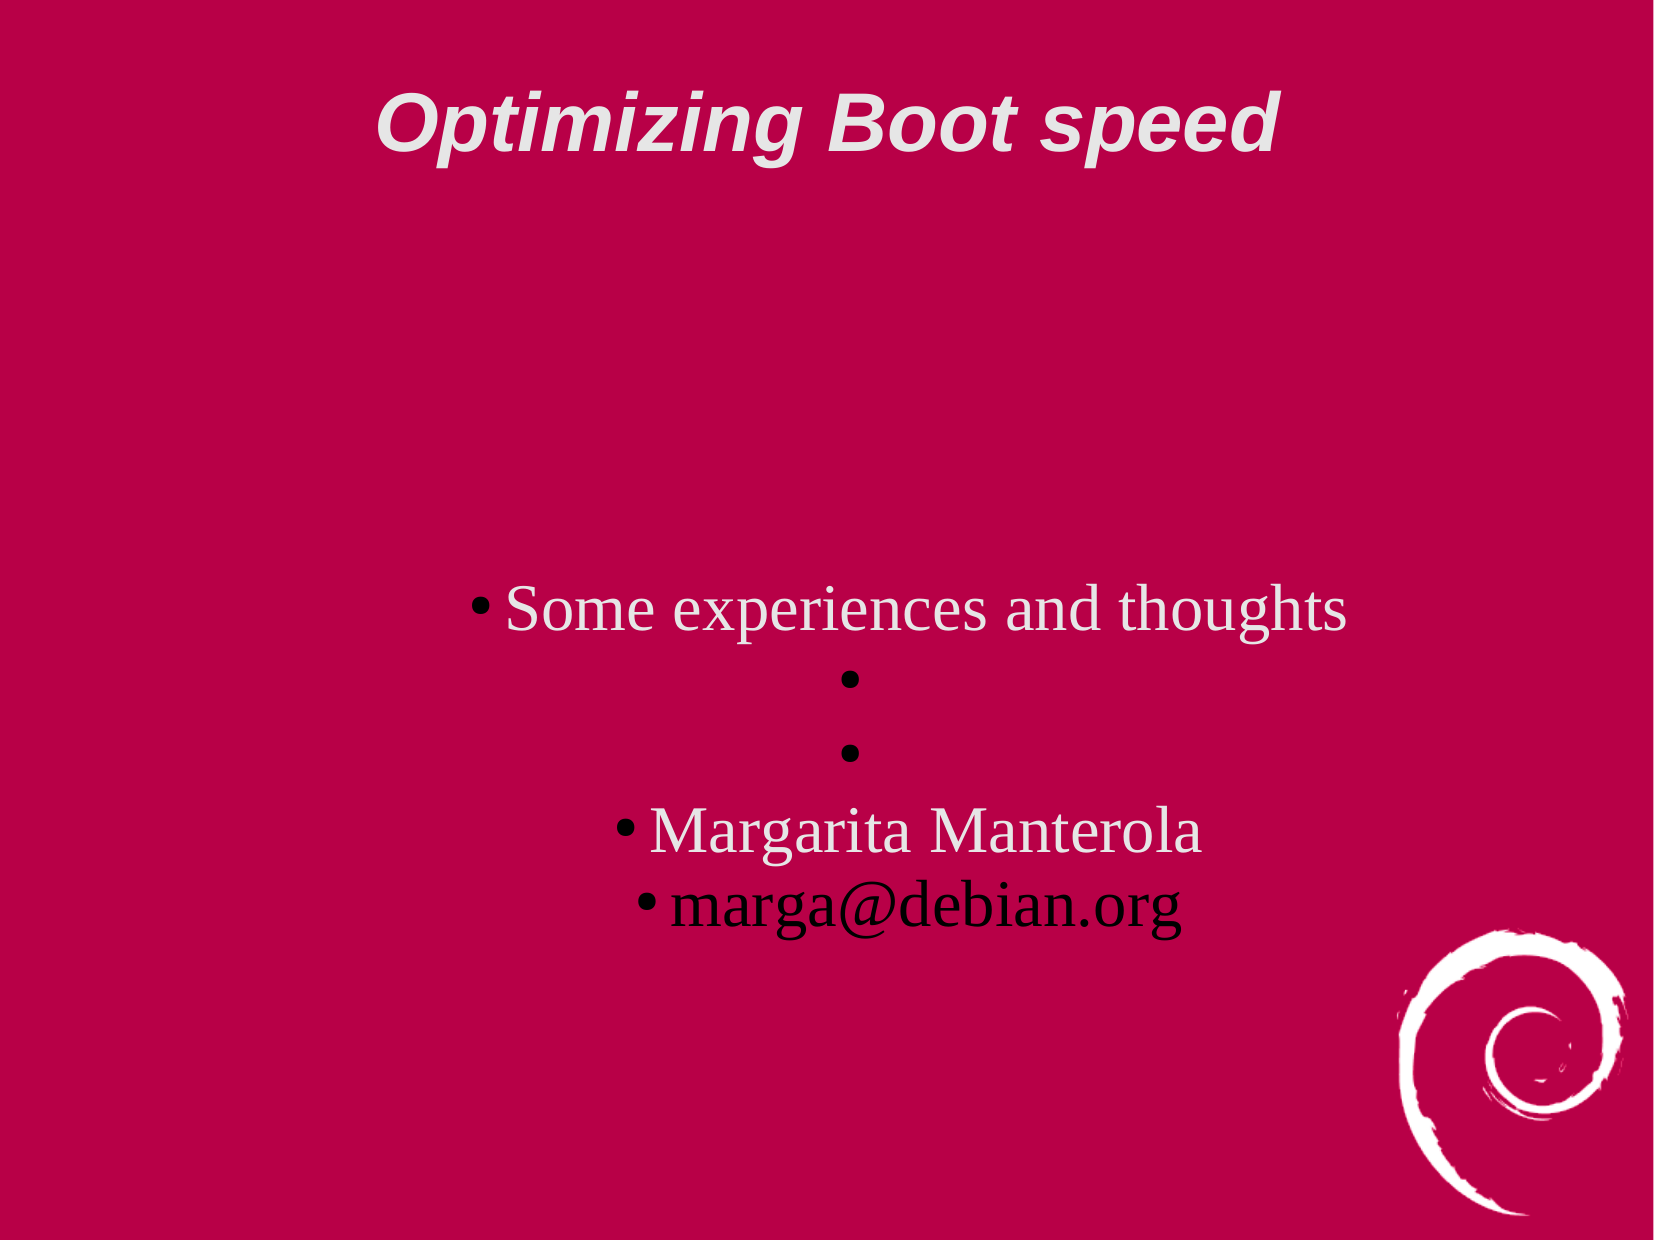

# Optimizing Boot speed
Some experiences and thoughts
Margarita Manterola
marga@debian.org